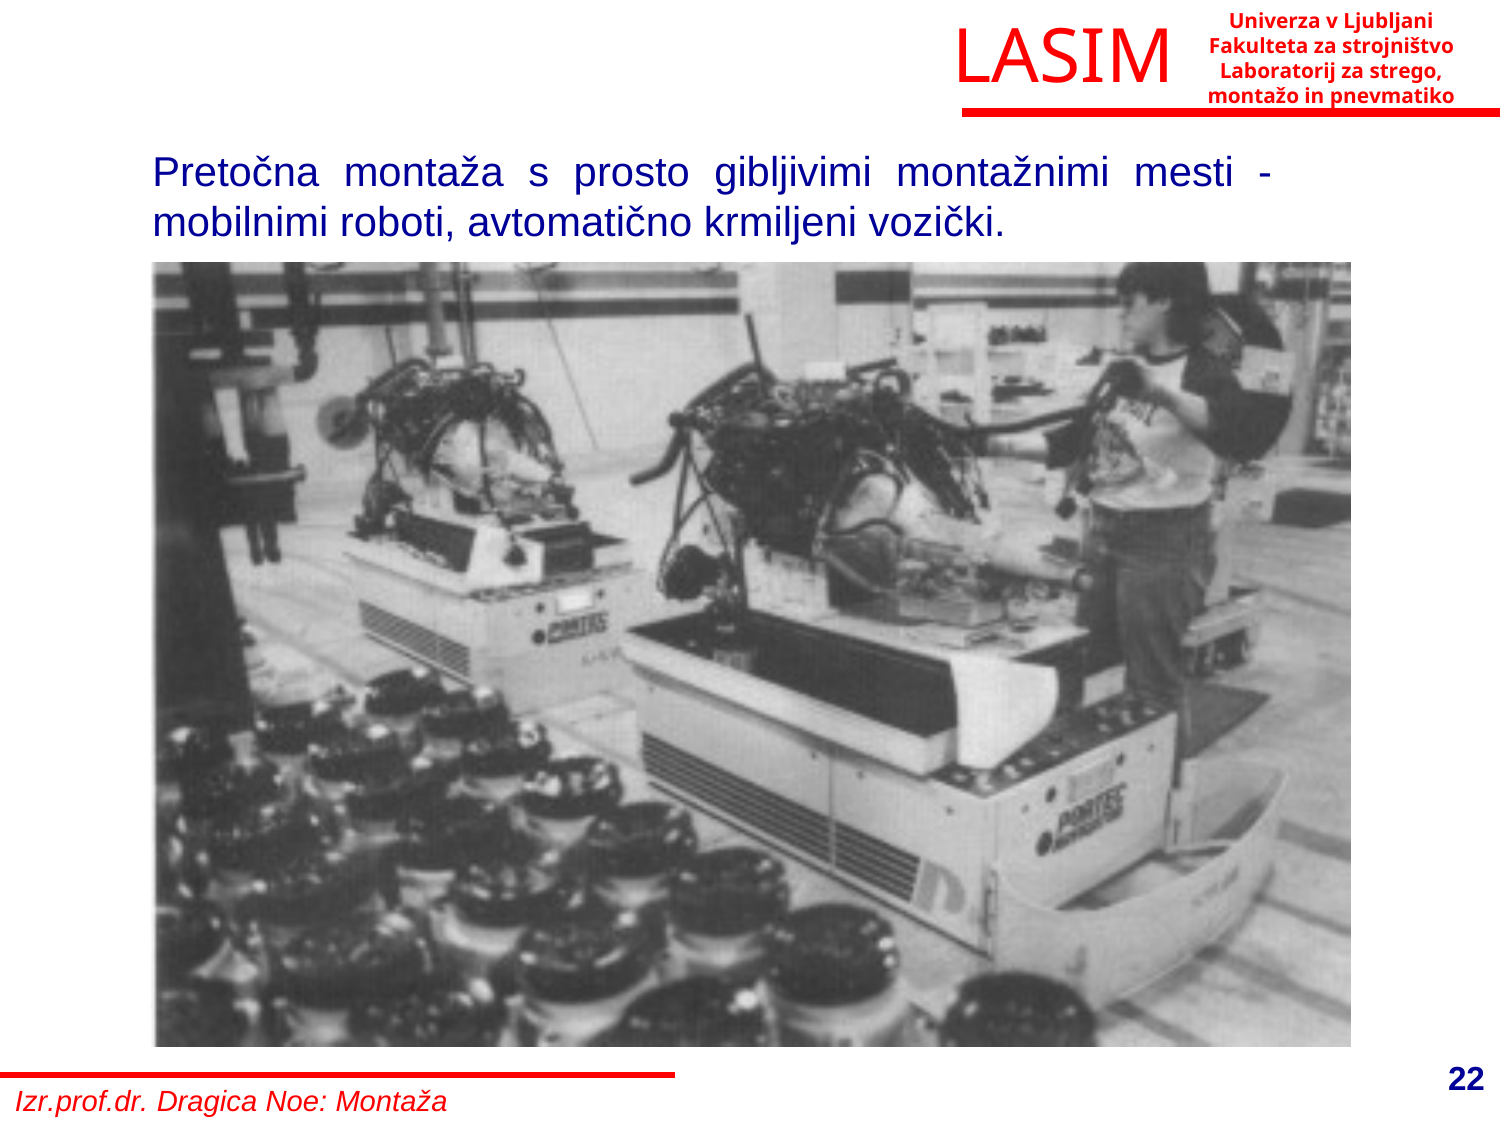

Pretočna montaža s prosto gibljivimi montažnimi mesti - mobilnimi roboti, avtomatično krmiljeni vozički.